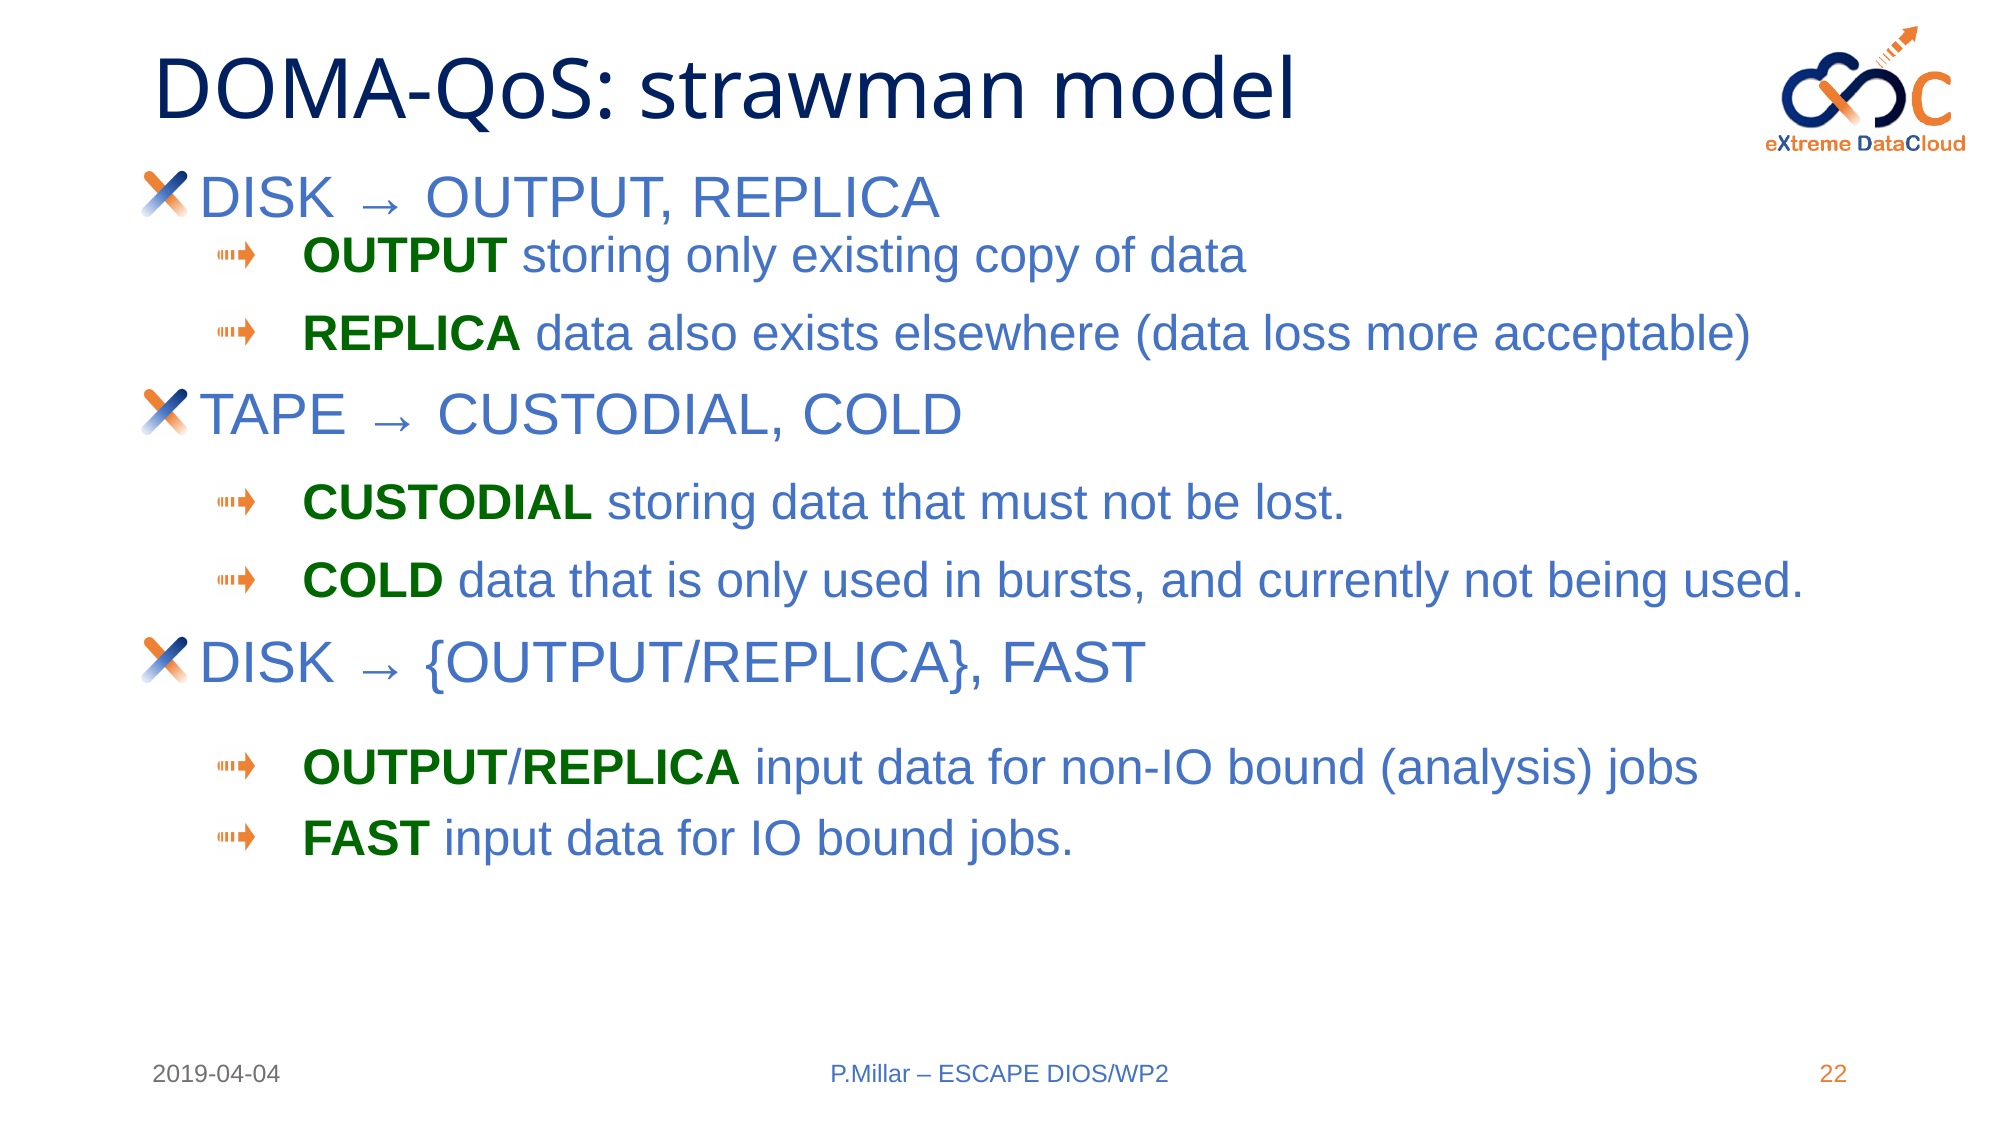

# DOMA-QoS: strawman model
DISK → OUTPUT, REPLICA
OUTPUT storing only existing copy of data
REPLICA data also exists elsewhere (data loss more acceptable)
TAPE → CUSTODIAL, COLD
CUSTODIAL storing data that must not be lost.
COLD data that is only used in bursts, and currently not being used.
DISK → {OUTPUT/REPLICA}, FAST
OUTPUT/REPLICA input data for non-IO bound (analysis) jobs
FAST input data for IO bound jobs.
2019-04-04
P.Millar – ESCAPE DIOS/WP2